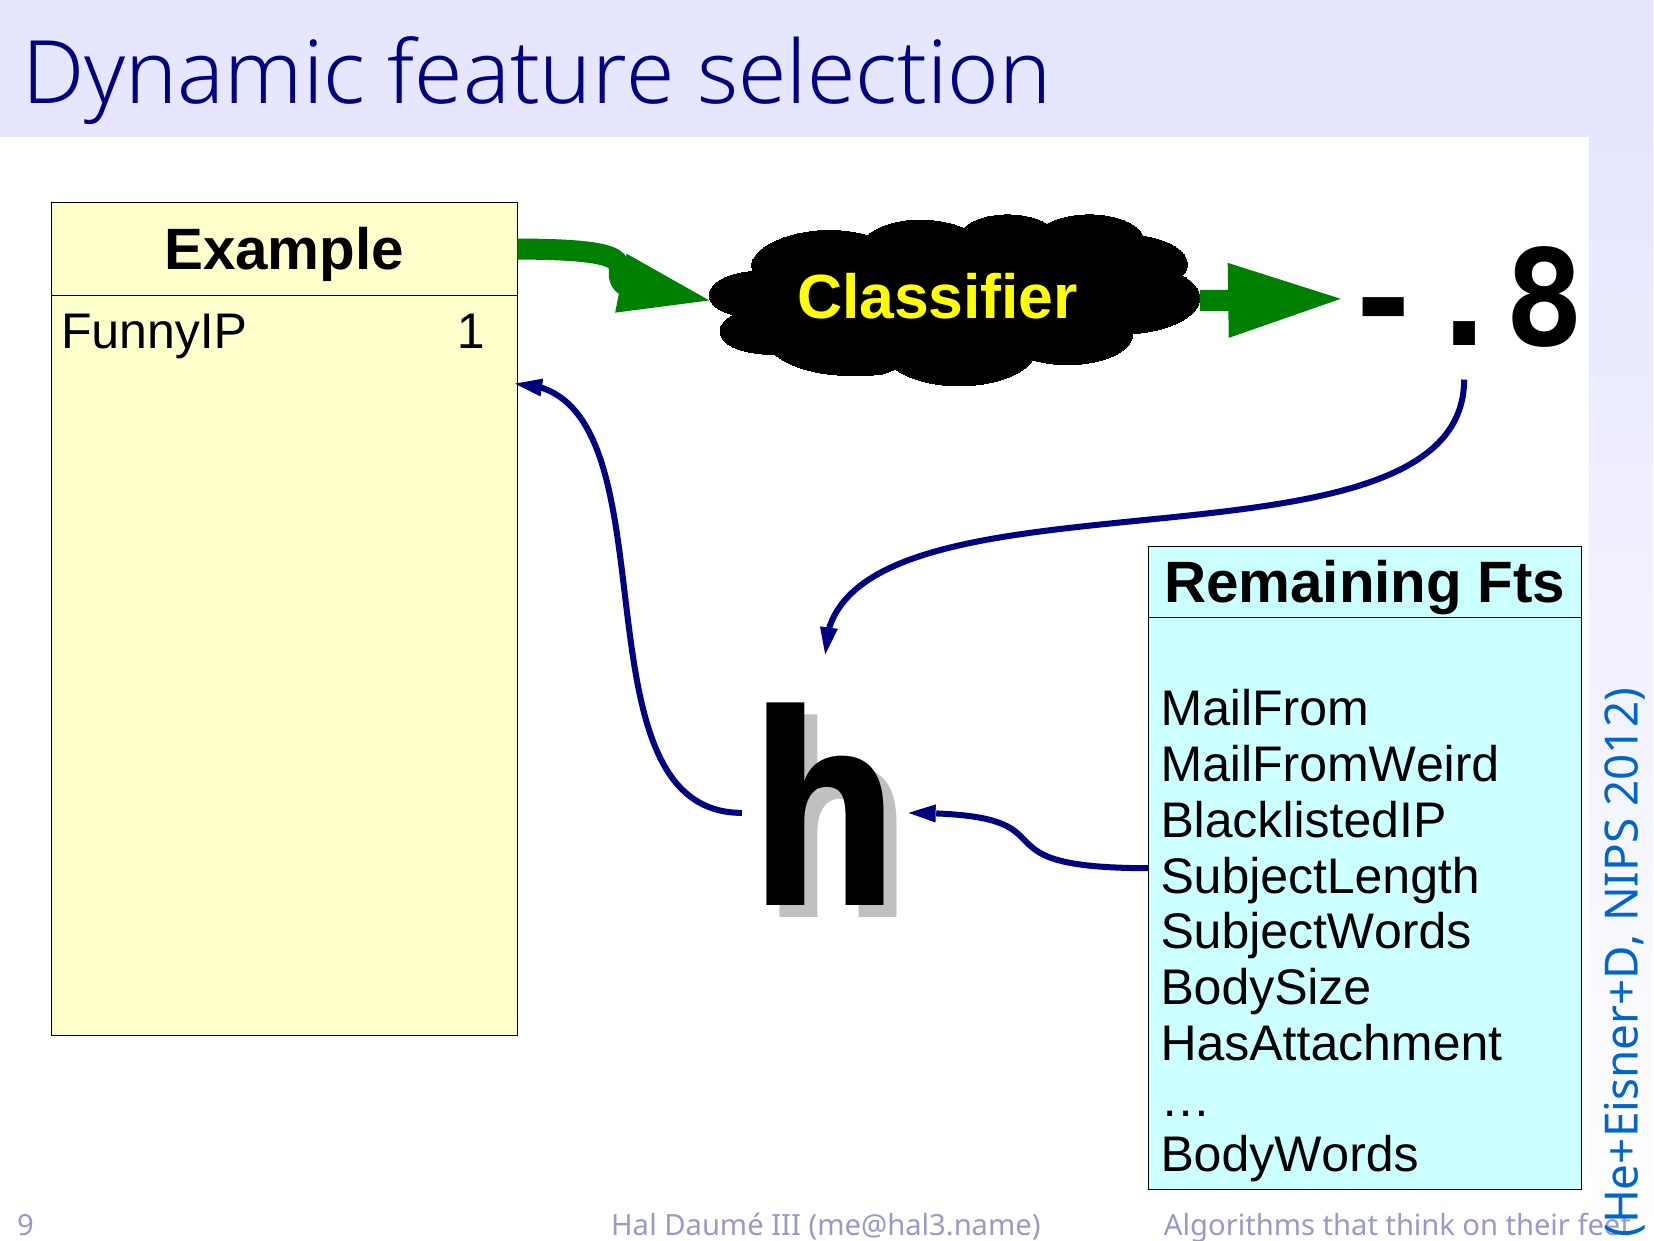

# Dynamic feature selection
Example
Classifier
-.8
FunnyIP		 1
Remaining Fts
MailFrom
MailFromWeird
BlacklistedIP
SubjectLength
SubjectWords
BodySize
HasAttachment
…
BodyWords
h
(He+Eisner+D, NIPS 2012)